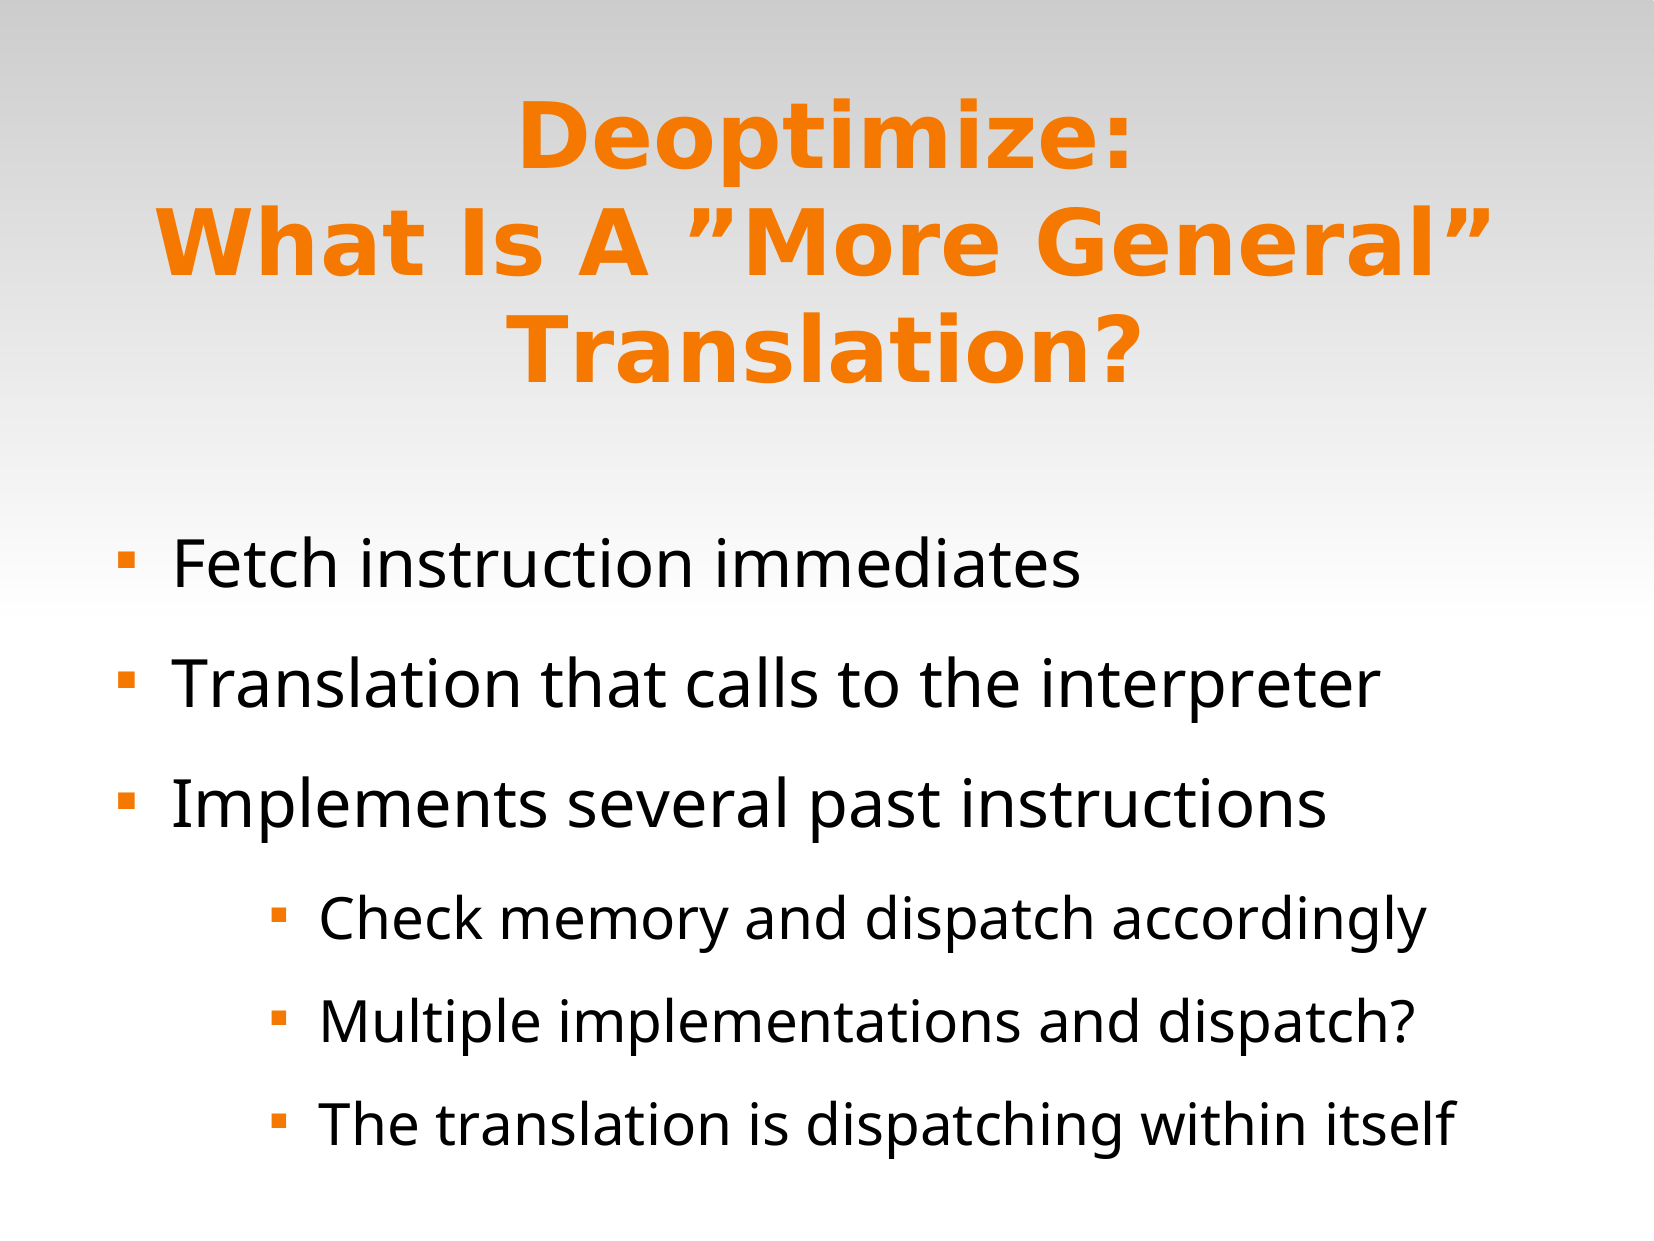

# Deoptimize: What Is A ”More General” Translation?
Fetch instruction immediates
Translation that calls to the interpreter
Implements several past instructions
Check memory and dispatch accordingly
Multiple implementations and dispatch?
The translation is dispatching within itself